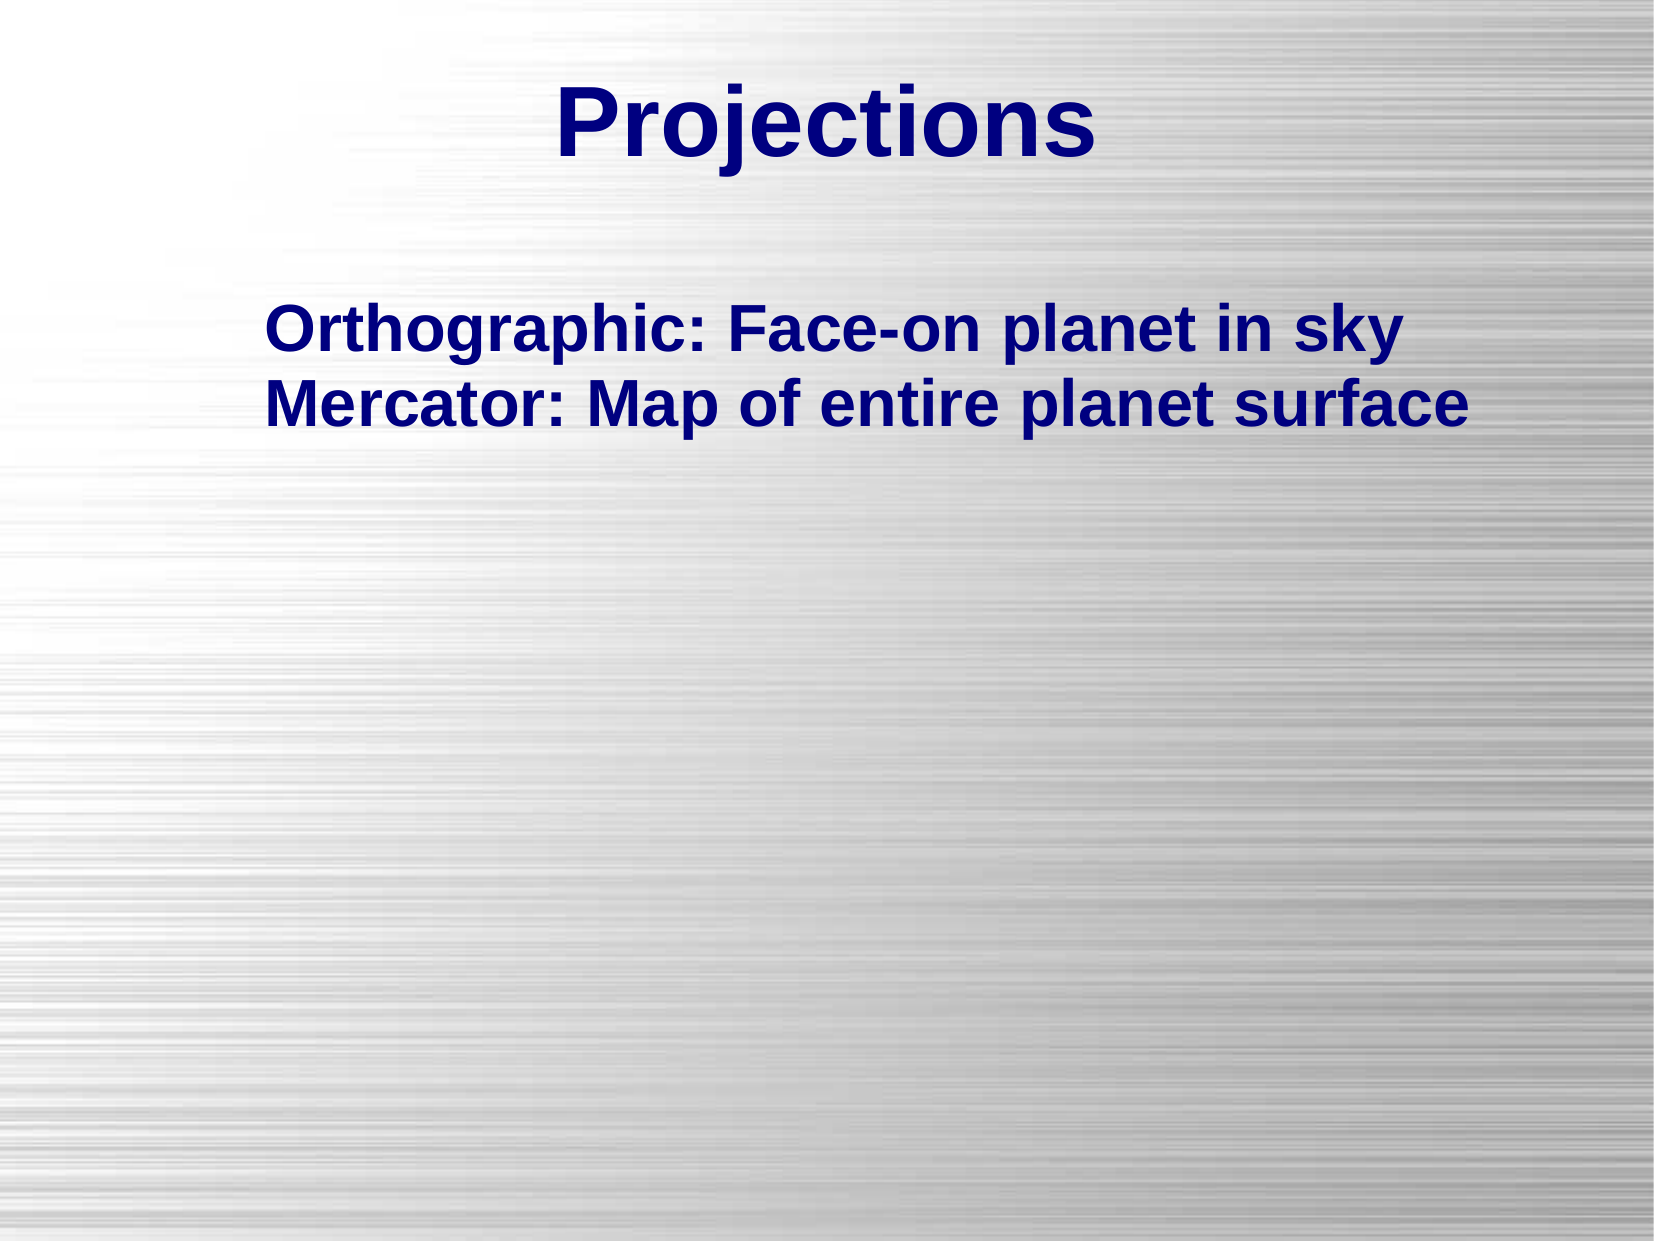

Projections
Orthographic: Face-on planet in sky
Mercator: Map of entire planet surface